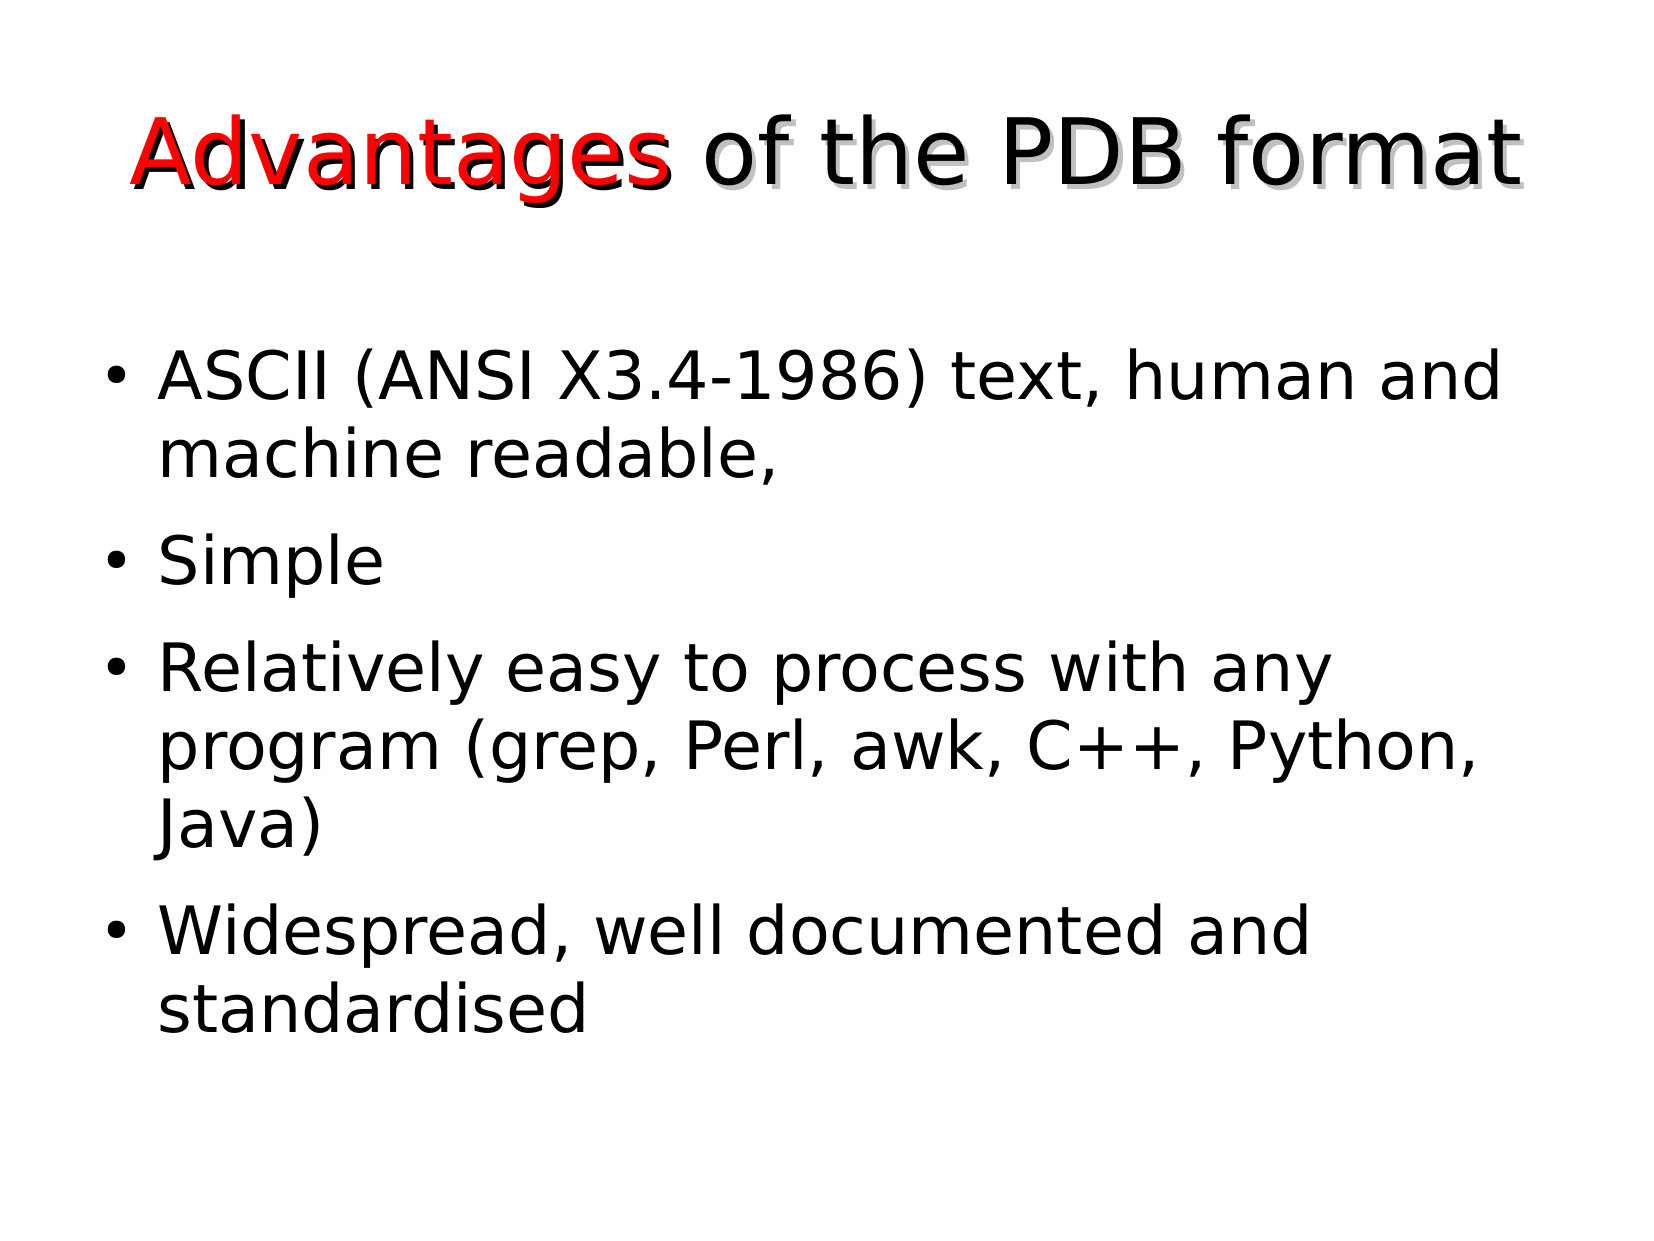

# Advantages of the PDB format
ASCII (ANSI X3.4-1986) text, human and machine readable,
Simple
Relatively easy to process with any program (grep, Perl, awk, C++, Python, Java)
Widespread, well documented and standardised